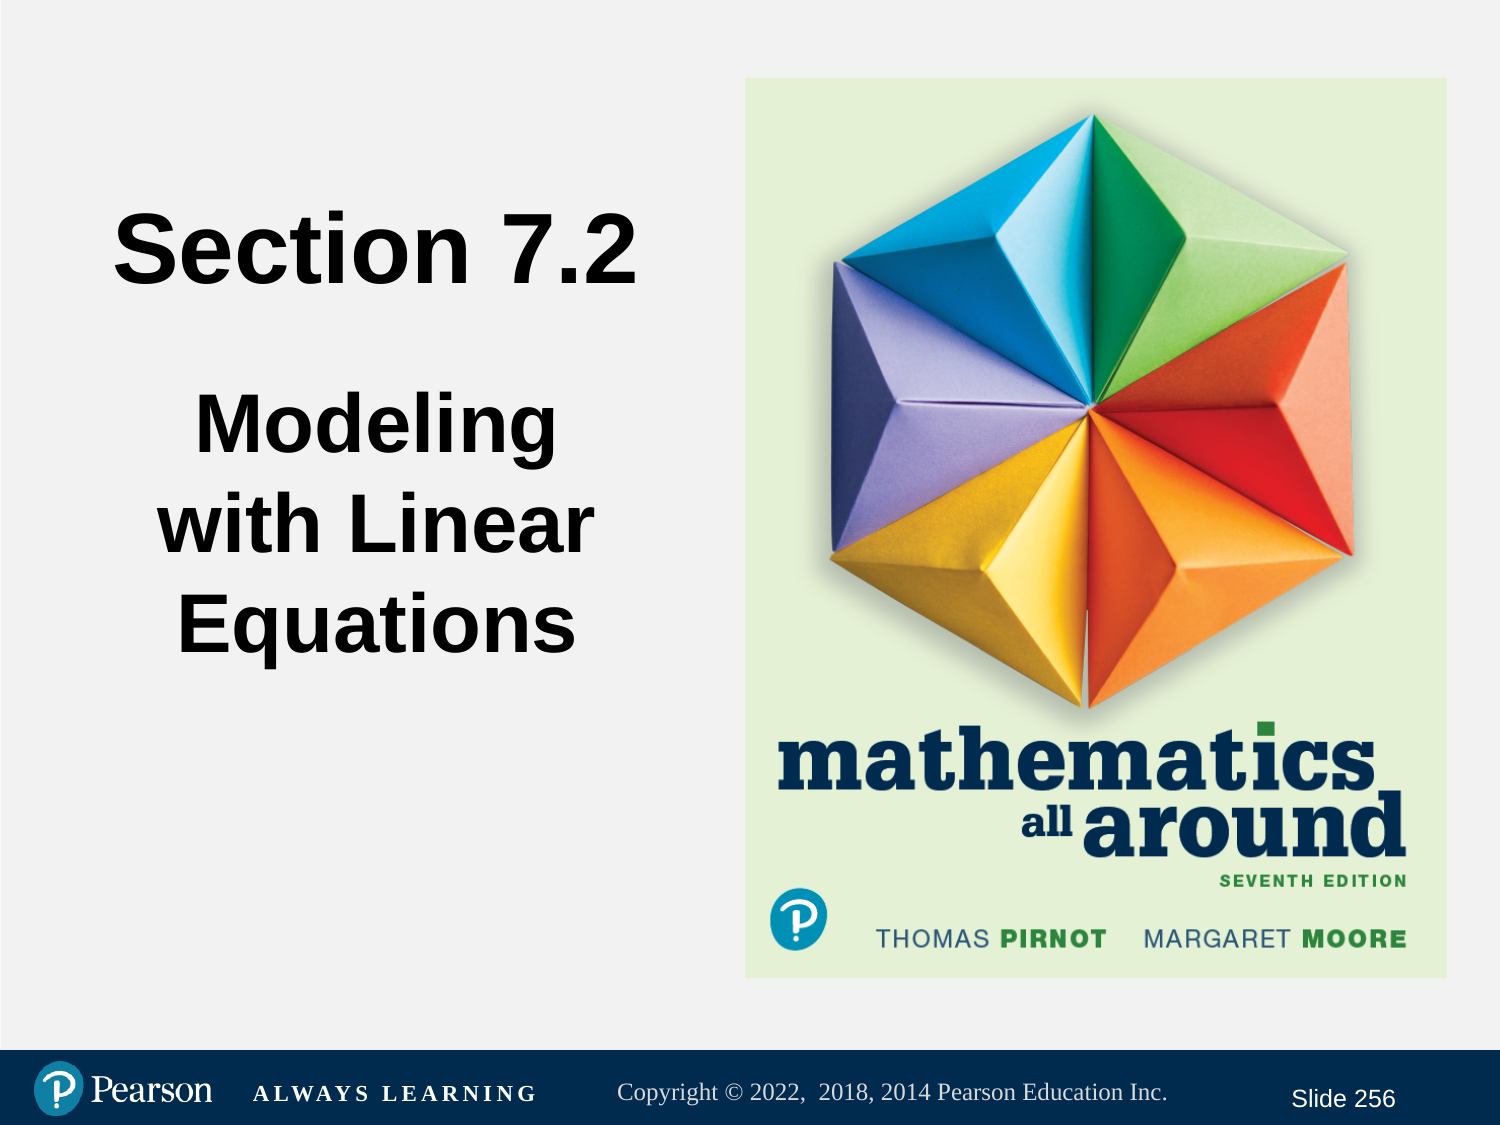

Section 7.2
# Modeling with Linear Equations